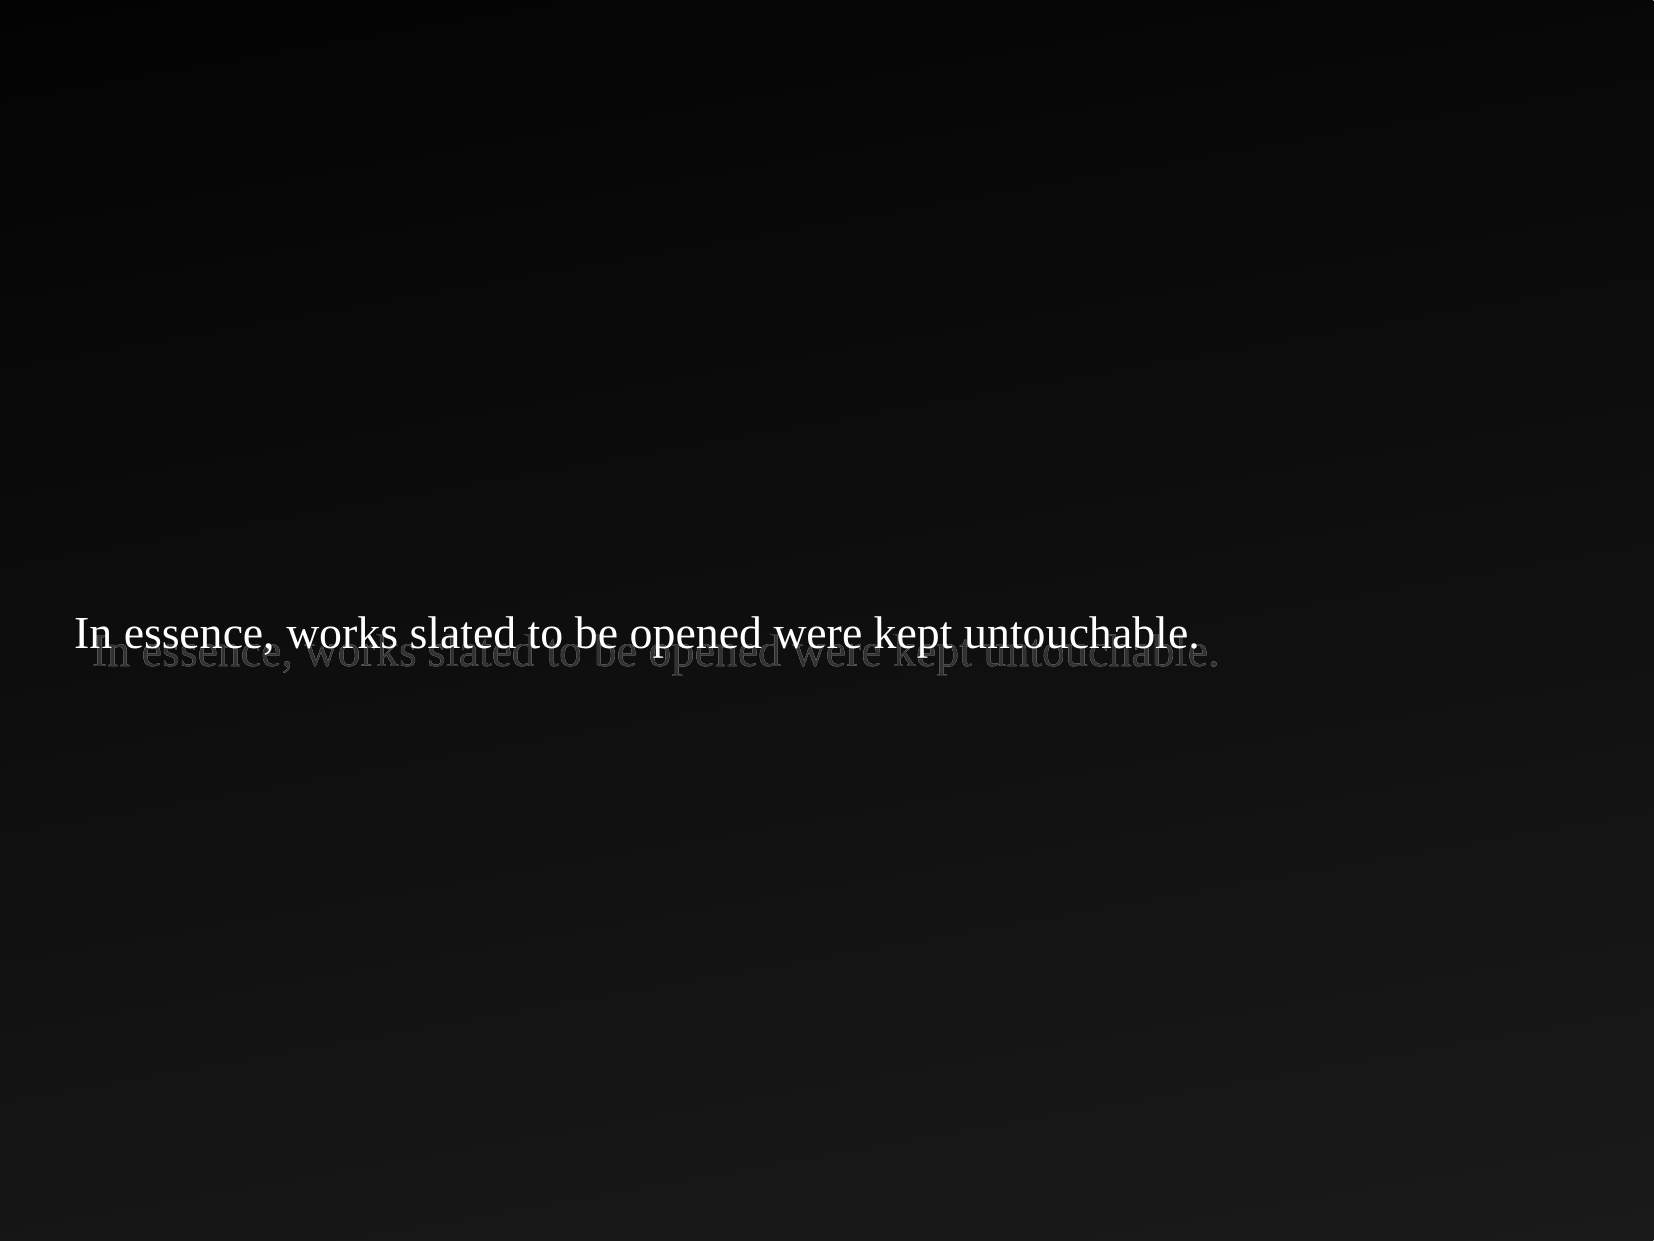

In essence, works slated to be opened were kept untouchable.